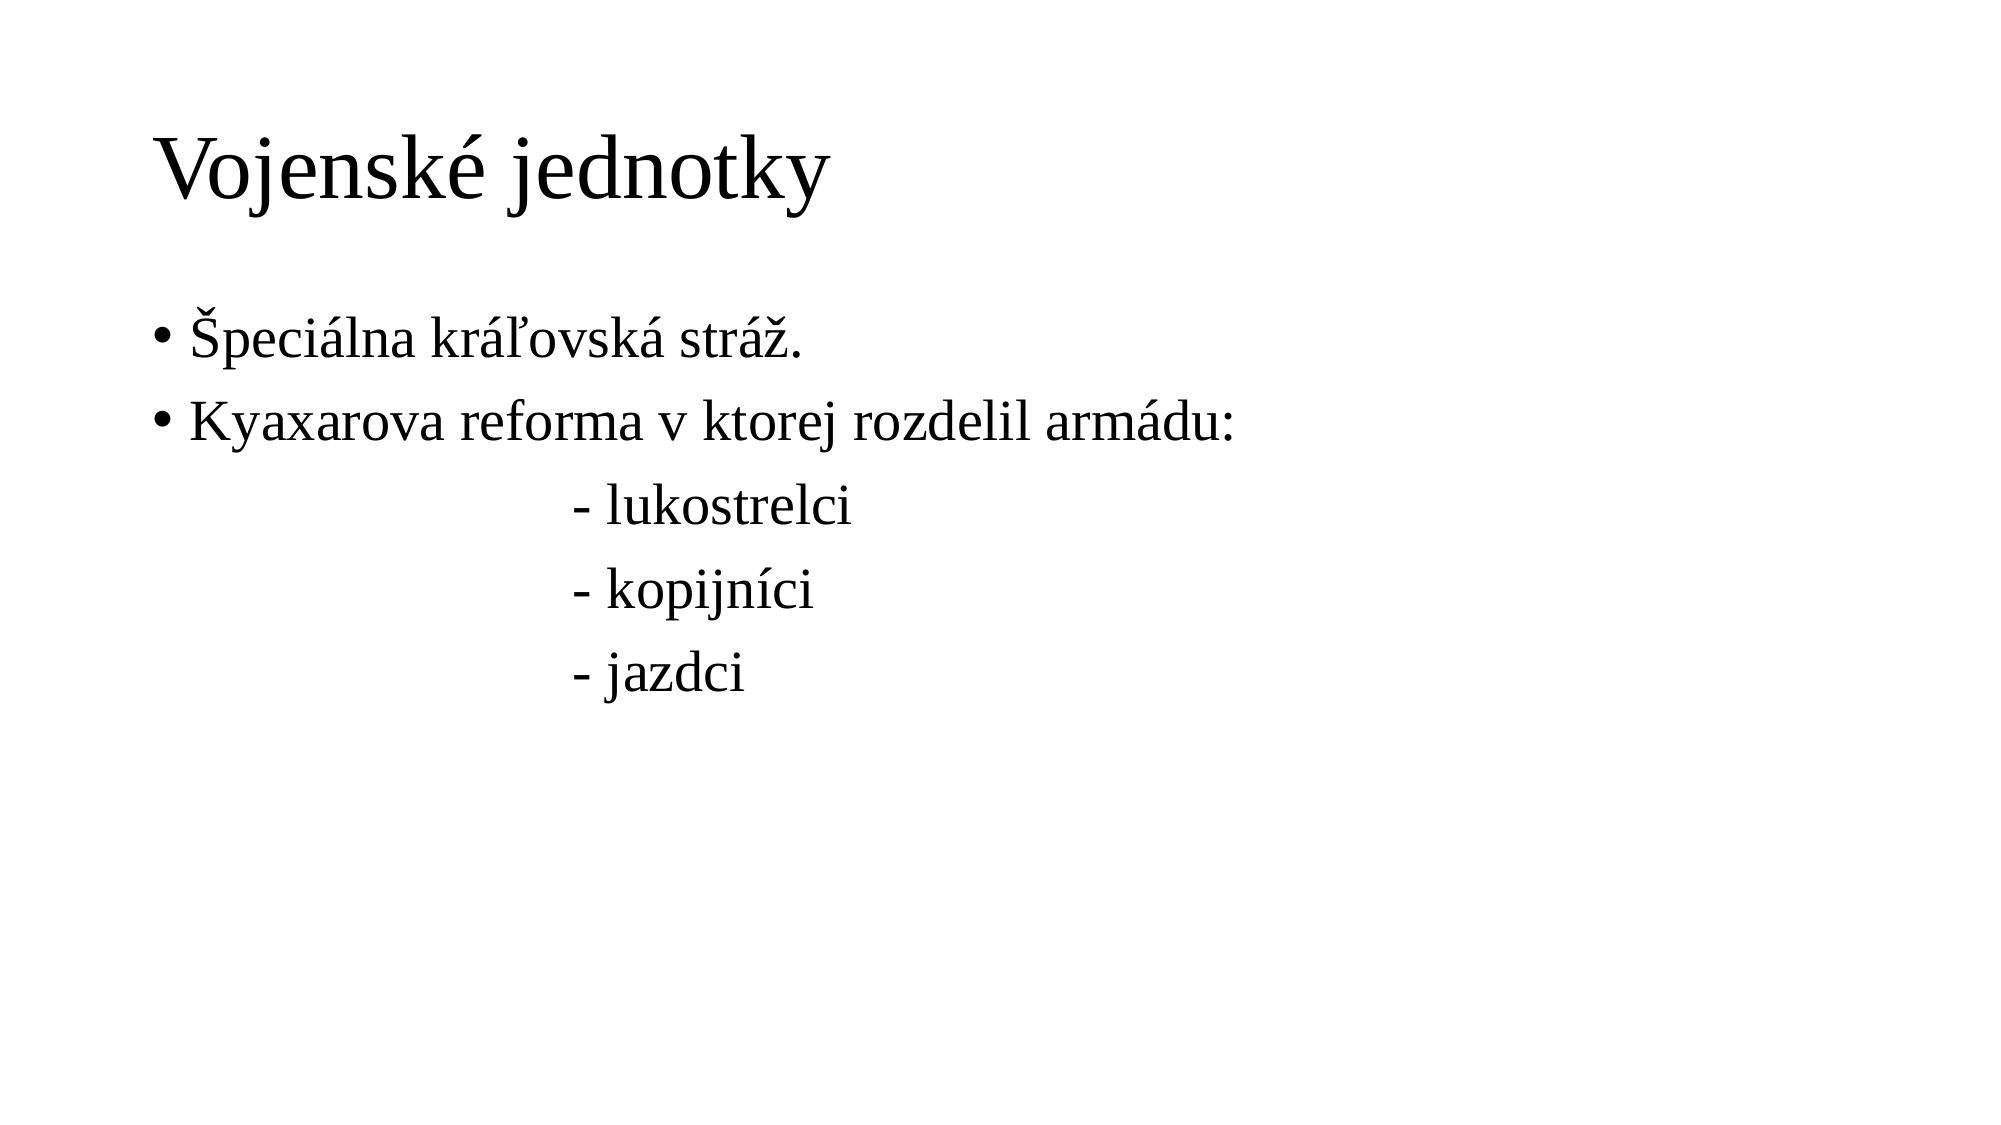

# Vojenské jednotky
Špeciálna kráľovská stráž.
Kyaxarova reforma v ktorej rozdelil armádu:
 - lukostrelci
 - kopijníci
 - jazdci